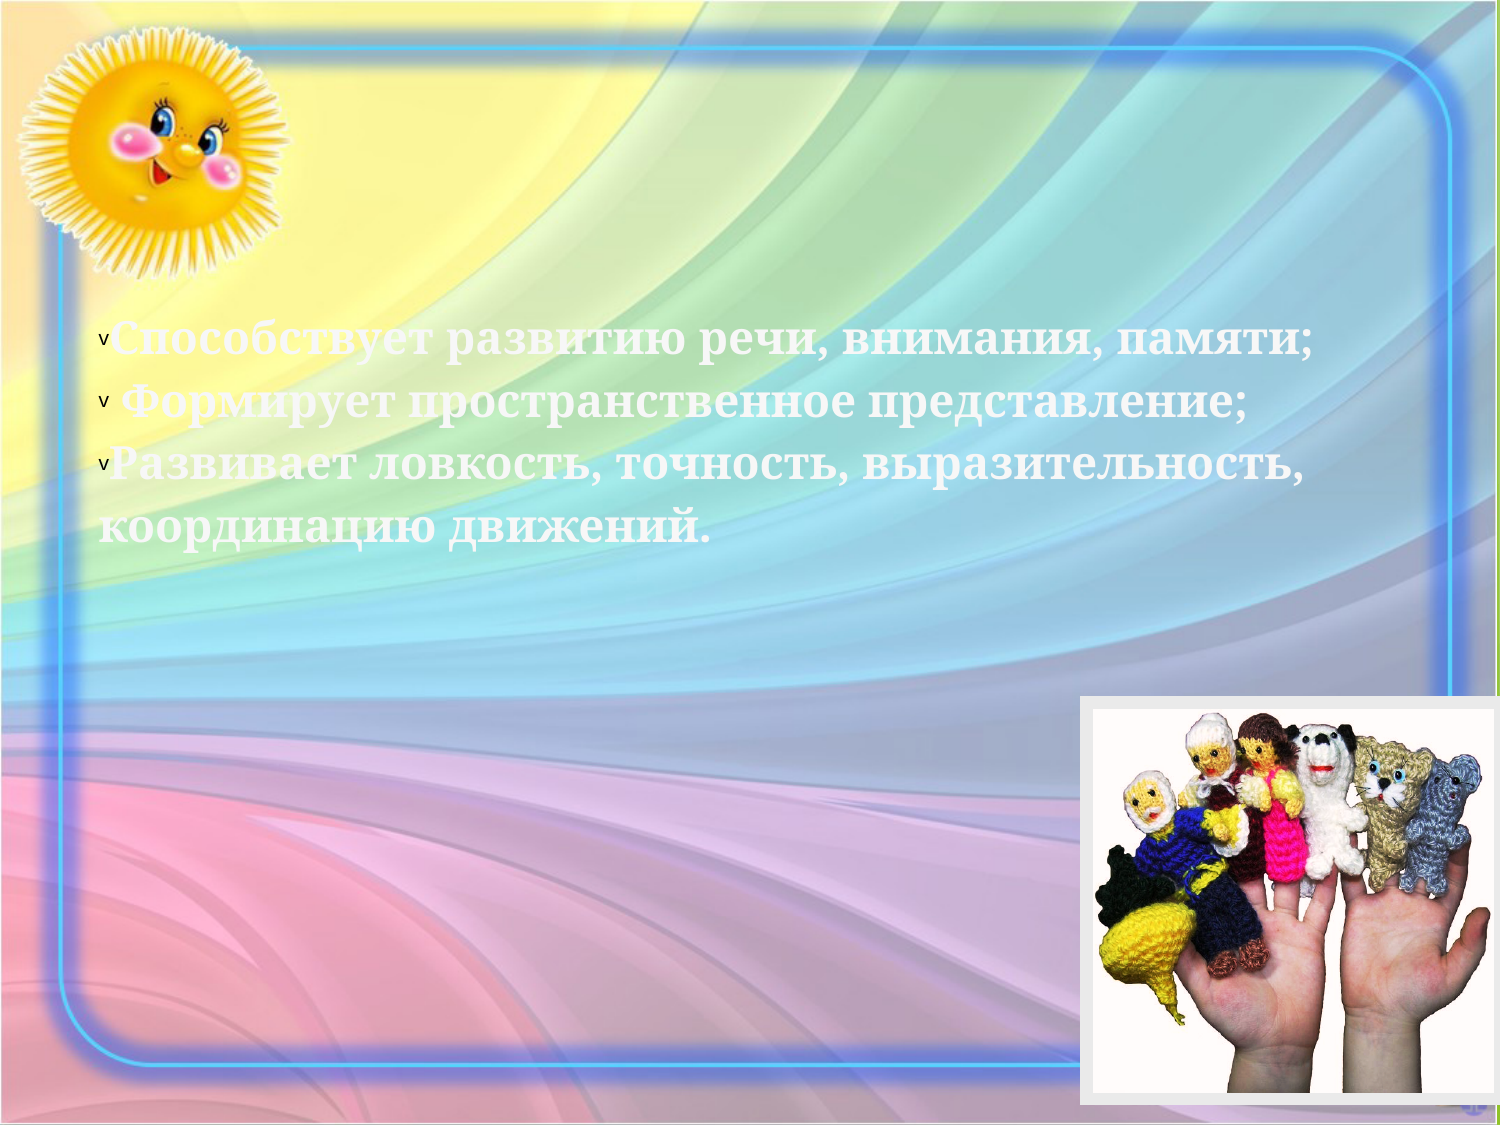

Способствует развитию речи, внимания, памяти;
 Формирует пространственное представление;
Развивает ловкость, точность, выразительность, координацию движений.